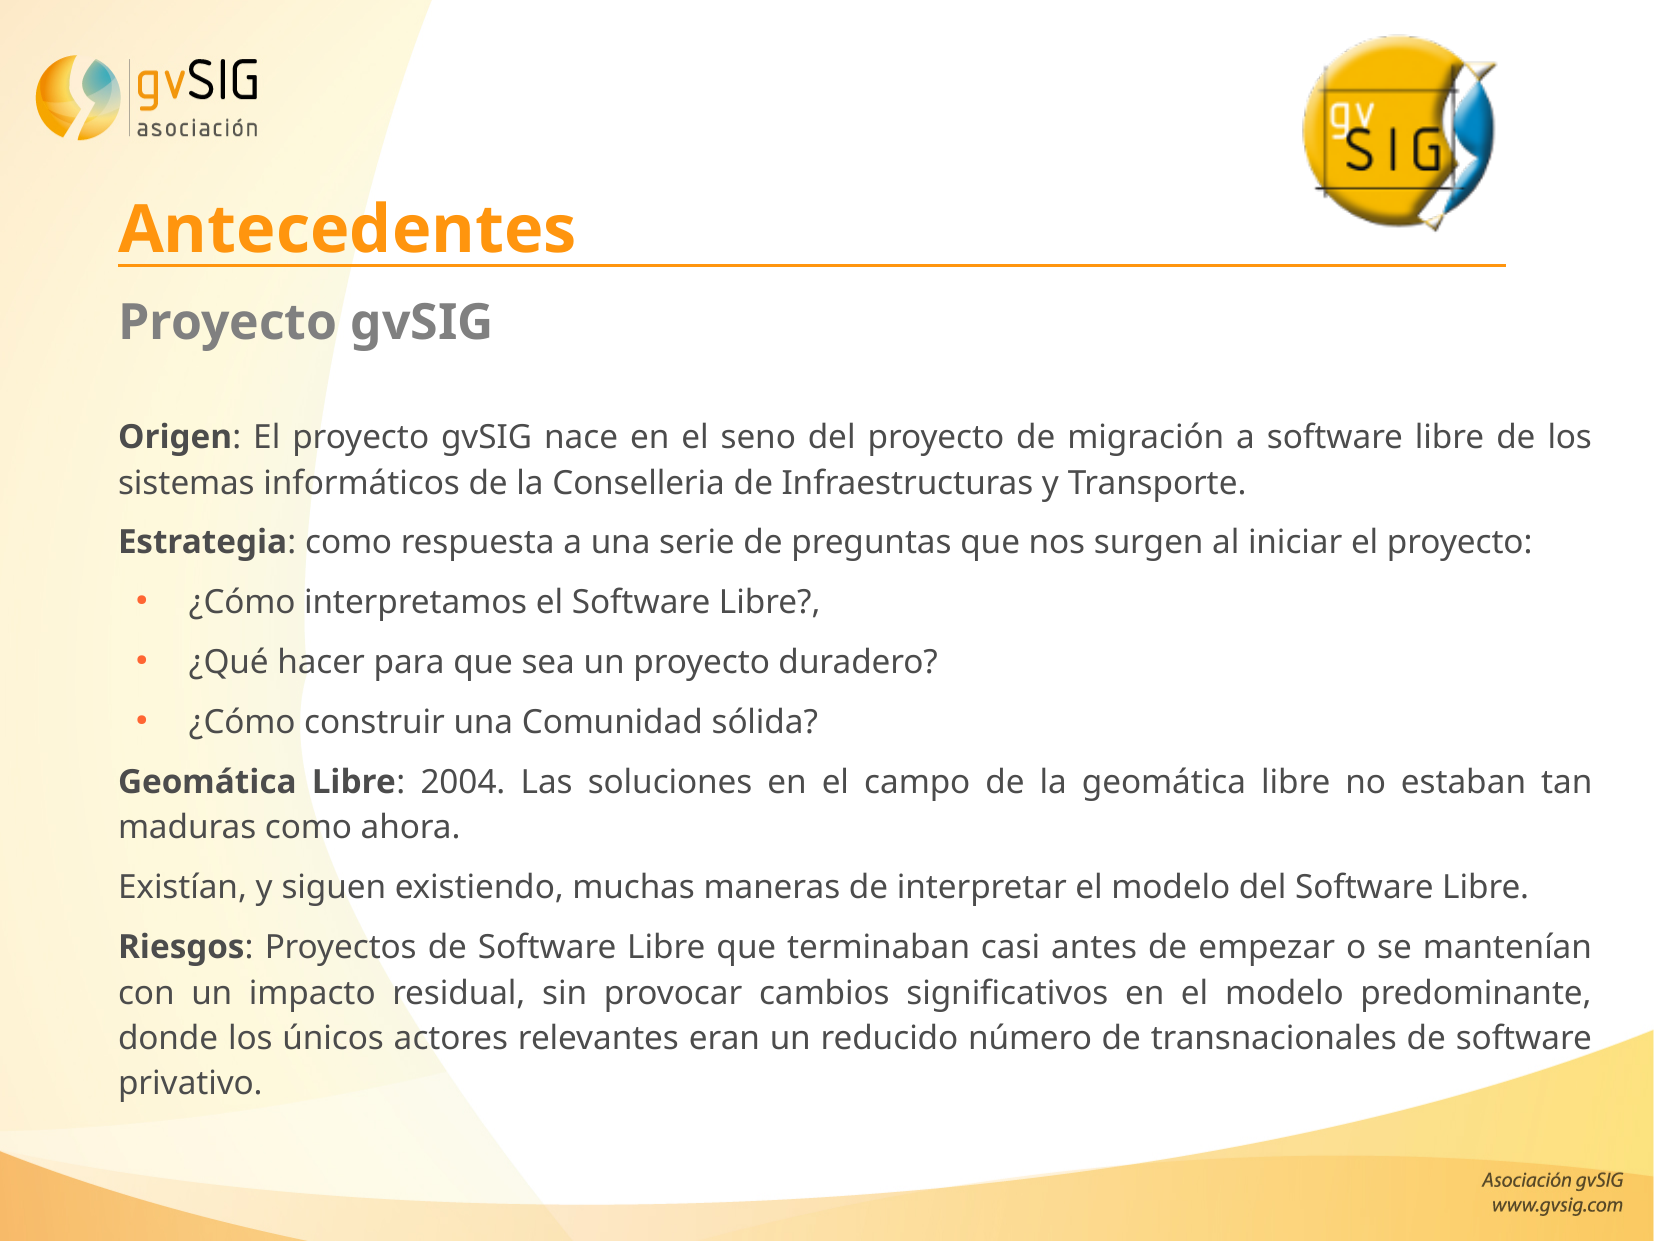

# Antecedentes
Proyecto gvSIG
Origen: El proyecto gvSIG nace en el seno del proyecto de migración a software libre de los sistemas informáticos de la Conselleria de Infraestructuras y Transporte.
Estrategia: como respuesta a una serie de preguntas que nos surgen al iniciar el proyecto:
¿Cómo interpretamos el Software Libre?,
¿Qué hacer para que sea un proyecto duradero?
¿Cómo construir una Comunidad sólida?
Geomática Libre: 2004. Las soluciones en el campo de la geomática libre no estaban tan maduras como ahora.
Existían, y siguen existiendo, muchas maneras de interpretar el modelo del Software Libre.
Riesgos: Proyectos de Software Libre que terminaban casi antes de empezar o se mantenían con un impacto residual, sin provocar cambios significativos en el modelo predominante, donde los únicos actores relevantes eran un reducido número de transnacionales de software privativo.